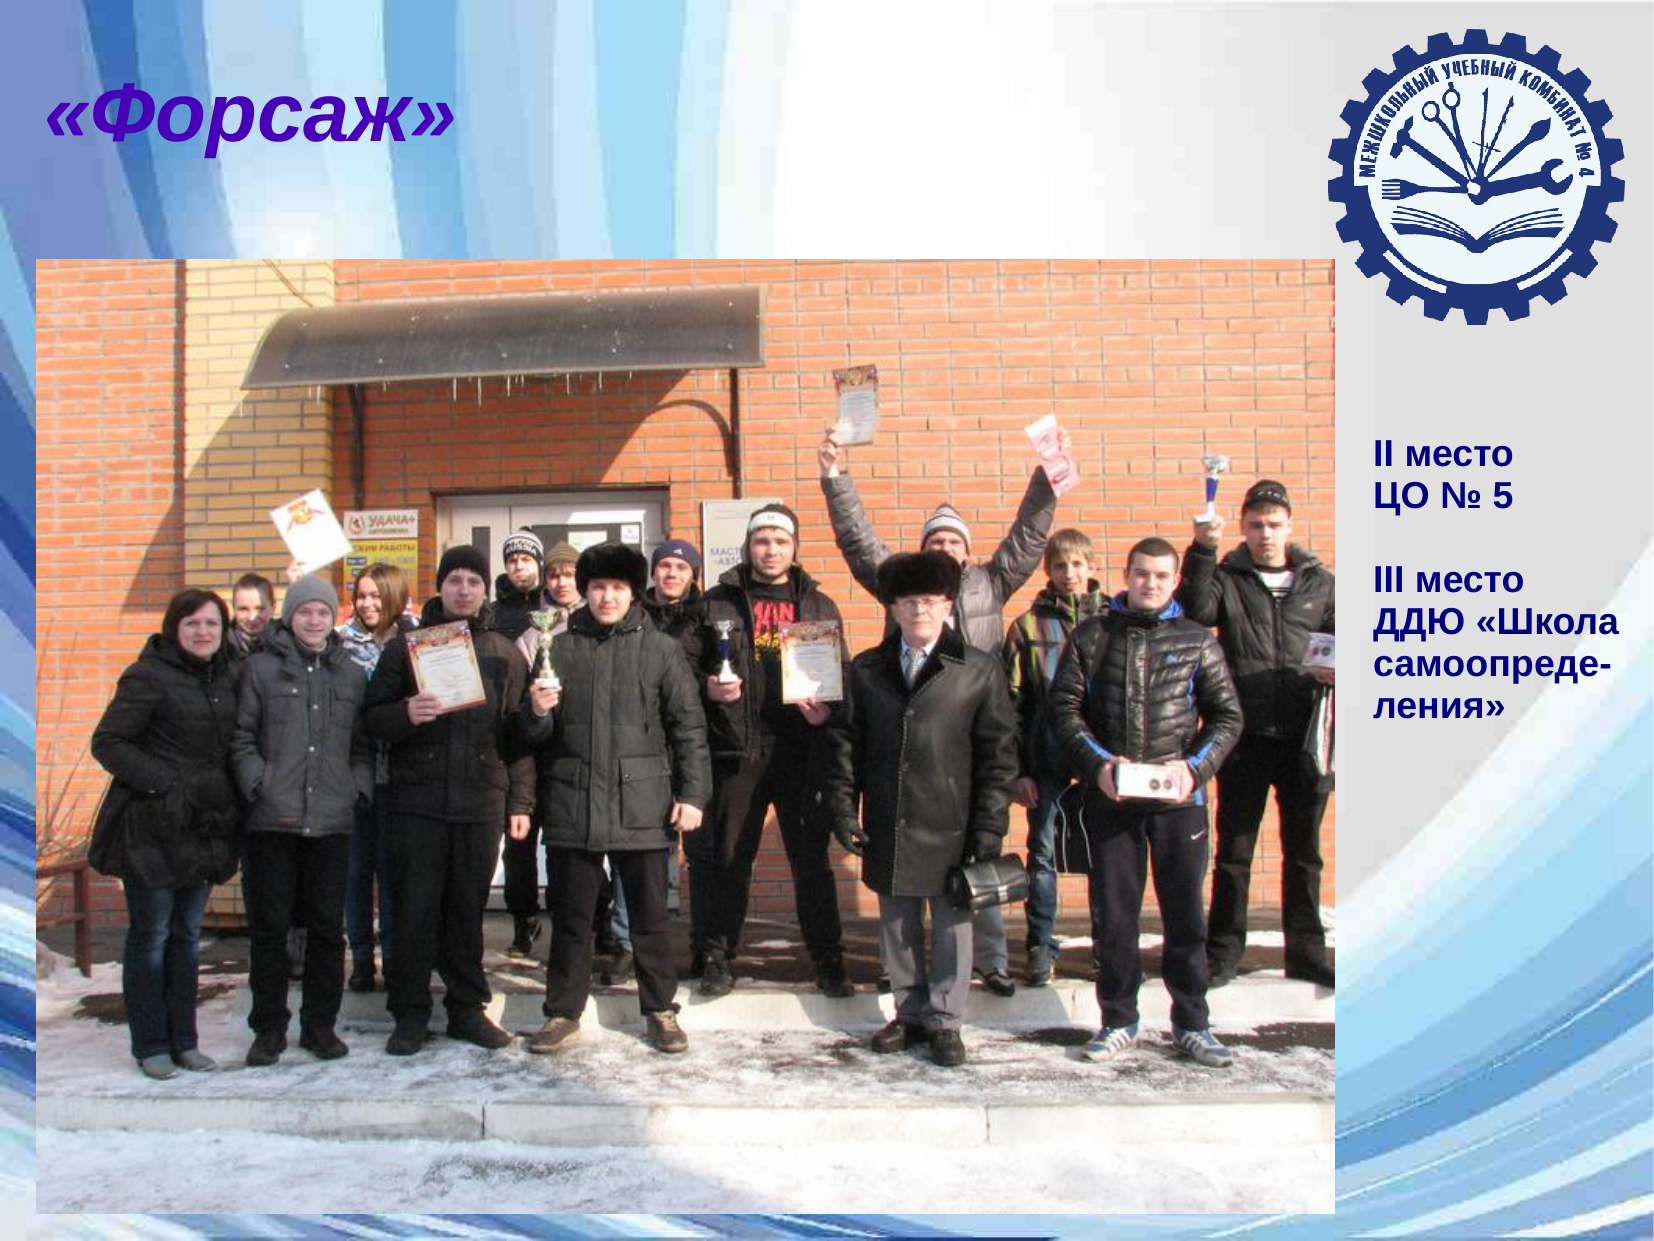

«Форсаж»
II место
ЦО № 5
III место
ДДЮ «Школа самоопреде-ления»